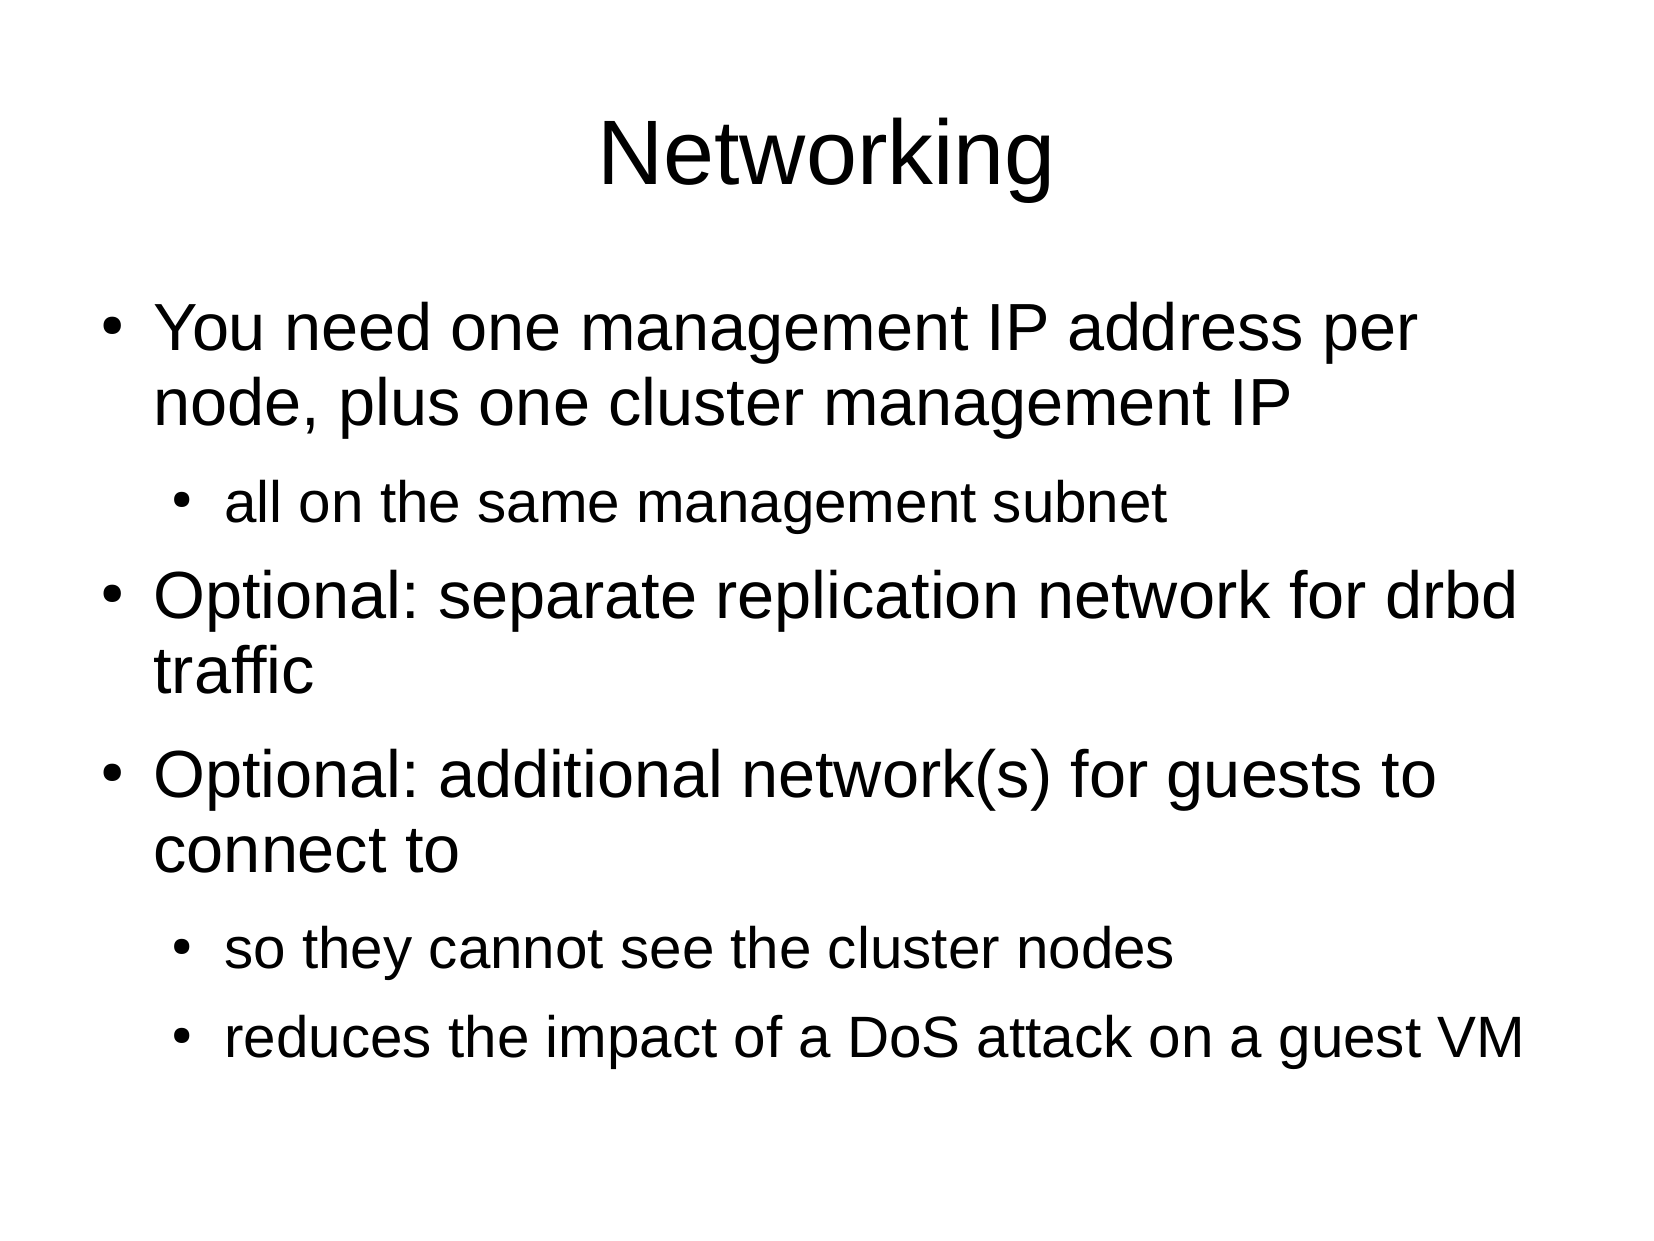

# Networking
You need one management IP address per node, plus one cluster management IP
all on the same management subnet
Optional: separate replication network for drbd traffic
Optional: additional network(s) for guests to connect to
so they cannot see the cluster nodes
reduces the impact of a DoS attack on a guest VM